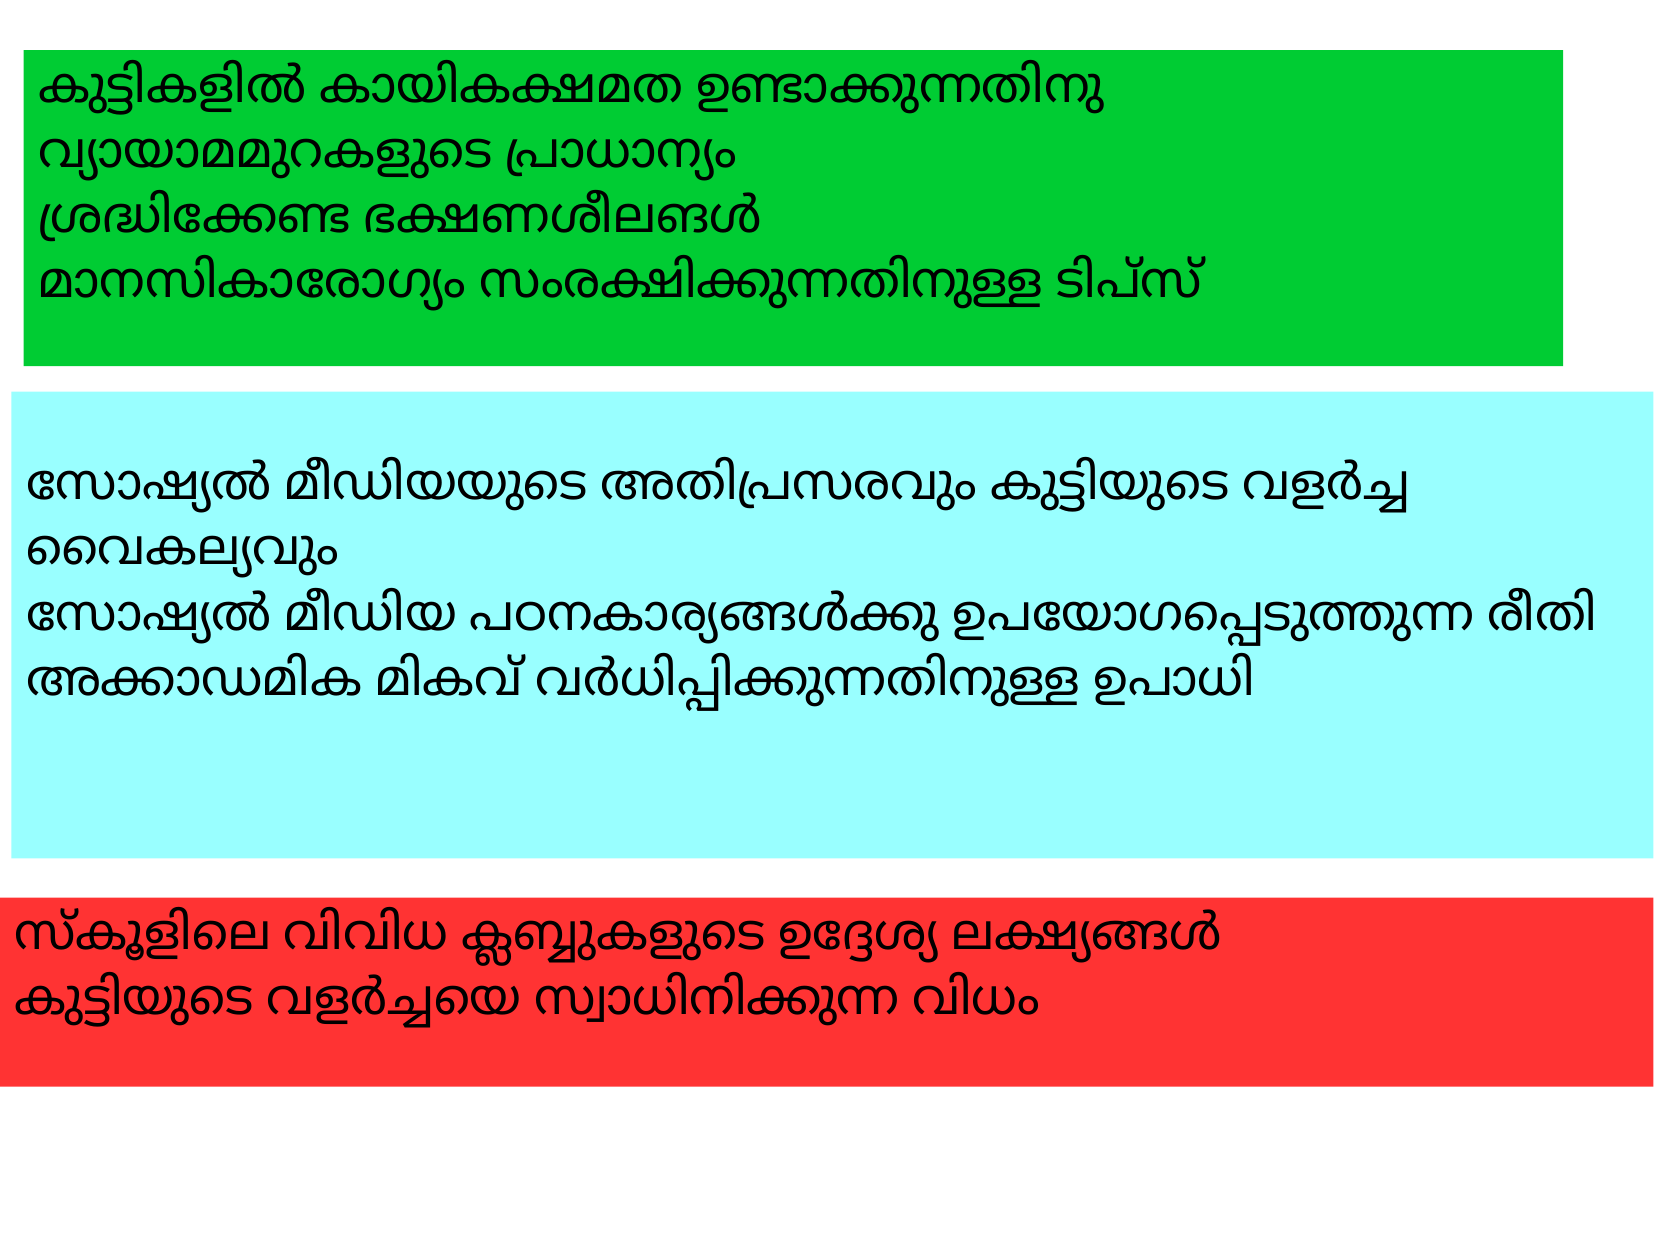

കുട്ടികളിൽ കായികക്ഷമത ഉണ്ടാക്കുന്നതിനു വ്യായാമമുറകളുടെ പ്രാധാന്യം
ശ്രദ്ധിക്കേണ്ട ഭക്ഷണശീലങൾ
മാനസികാരോഗ്യം സംരക്ഷിക്കുന്നതിനുള്ള ടിപ്സ്
സോഷ്യൽ മീഡിയയുടെ അതിപ്രസരവും കുട്ടിയുടെ വളർച്ച വൈകല്യവും
സോഷ്യൽ മീഡിയ പഠനകാര്യങ്ങൾക്കു ഉപയോഗപ്പെടുത്തുന്ന രീതി
അക്കാഡമിക മികവ് വർധിപ്പിക്കുന്നതിനുള്ള ഉപാധി
സ്കൂളിലെ വിവിധ ക്ലബ്ബുകളുടെ ഉദ്ദേശ്യ ലക്ഷ്യങ്ങൾ
കുട്ടിയുടെ വളർച്ചയെ സ്വാധിനിക്കുന്ന വിധം